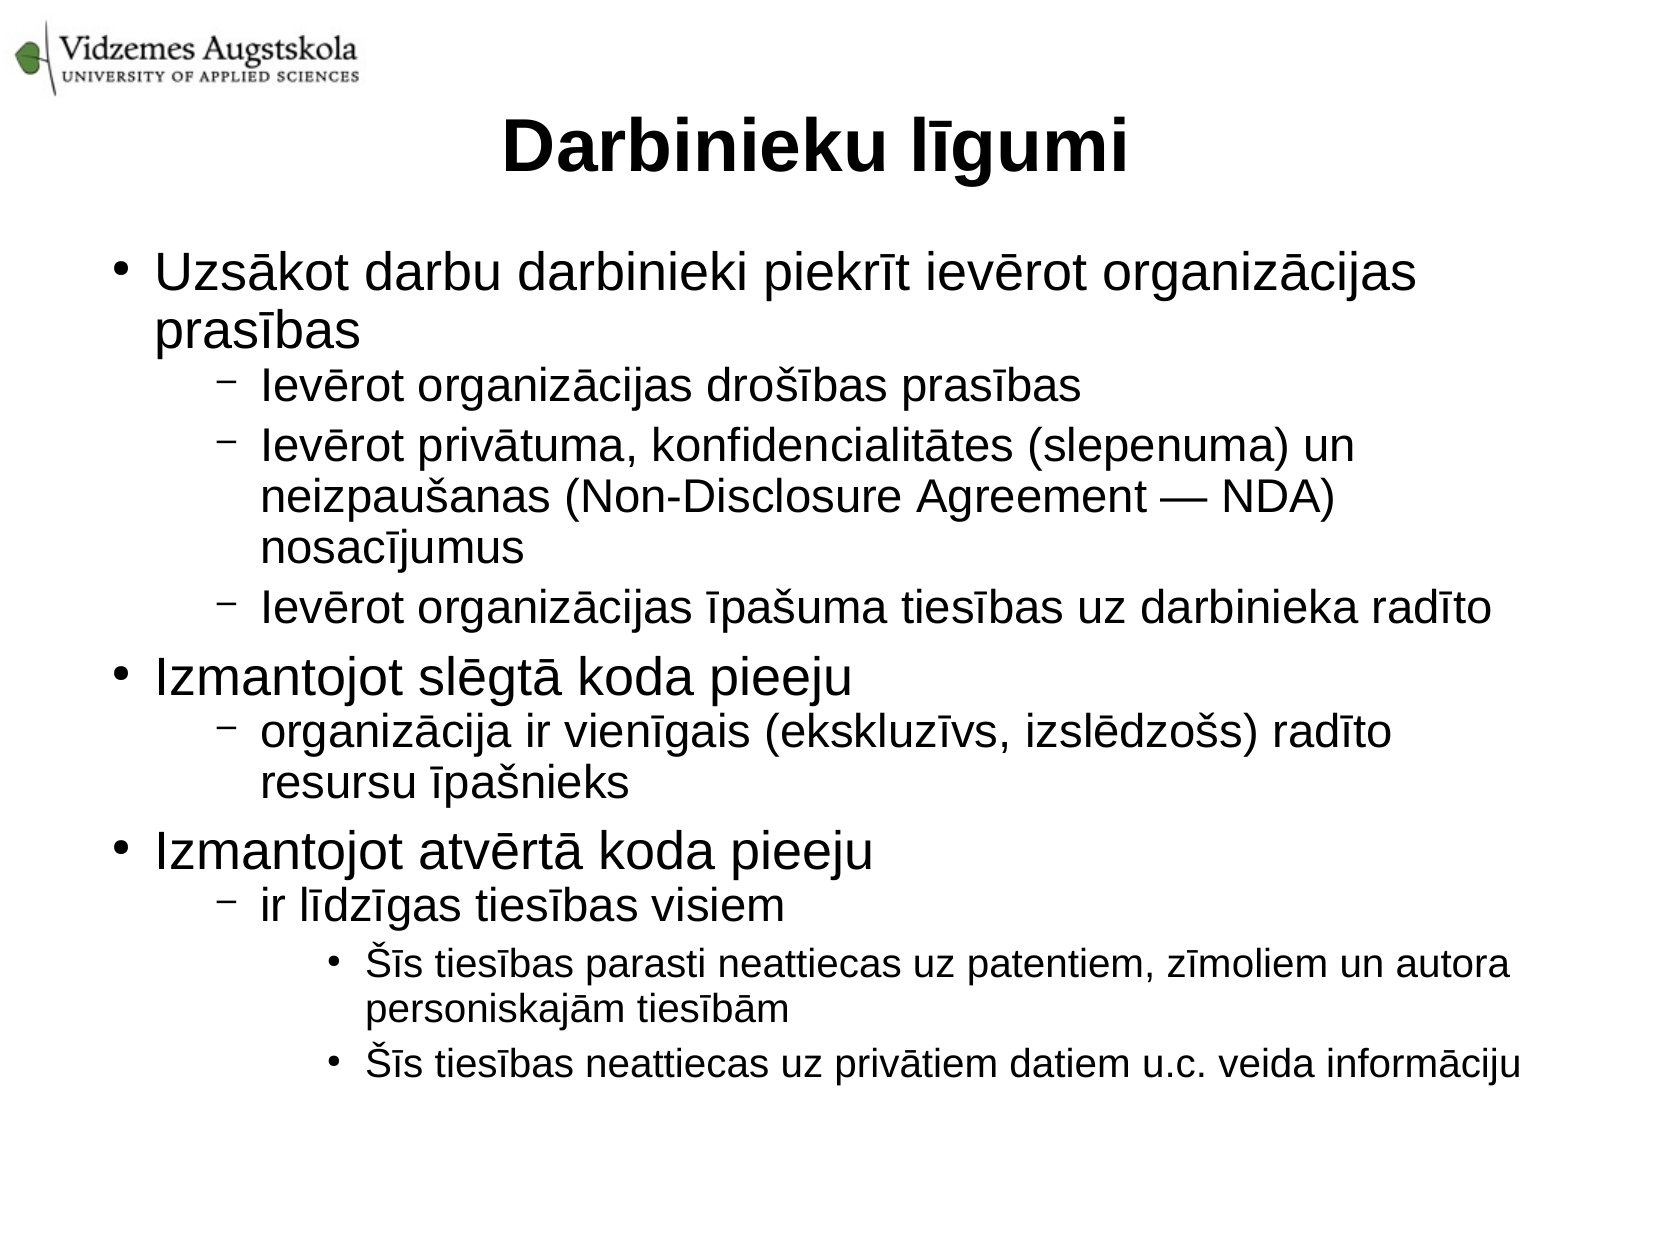

# Darbinieku līgumi
Uzsākot darbu darbinieki piekrīt ievērot organizācijas prasības
Ievērot organizācijas drošības prasības
Ievērot privātuma, konfidencialitātes (slepenuma) un neizpaušanas (Non-Disclosure Agreement — NDA) nosacījumus
Ievērot organizācijas īpašuma tiesības uz darbinieka radīto
Izmantojot slēgtā koda pieeju
organizācija ir vienīgais (ekskluzīvs, izslēdzošs) radīto resursu īpašnieks
Izmantojot atvērtā koda pieeju
ir līdzīgas tiesības visiem
Šīs tiesības parasti neattiecas uz patentiem, zīmoliem un autora personiskajām tiesībām
Šīs tiesības neattiecas uz privātiem datiem u.c. veida informāciju